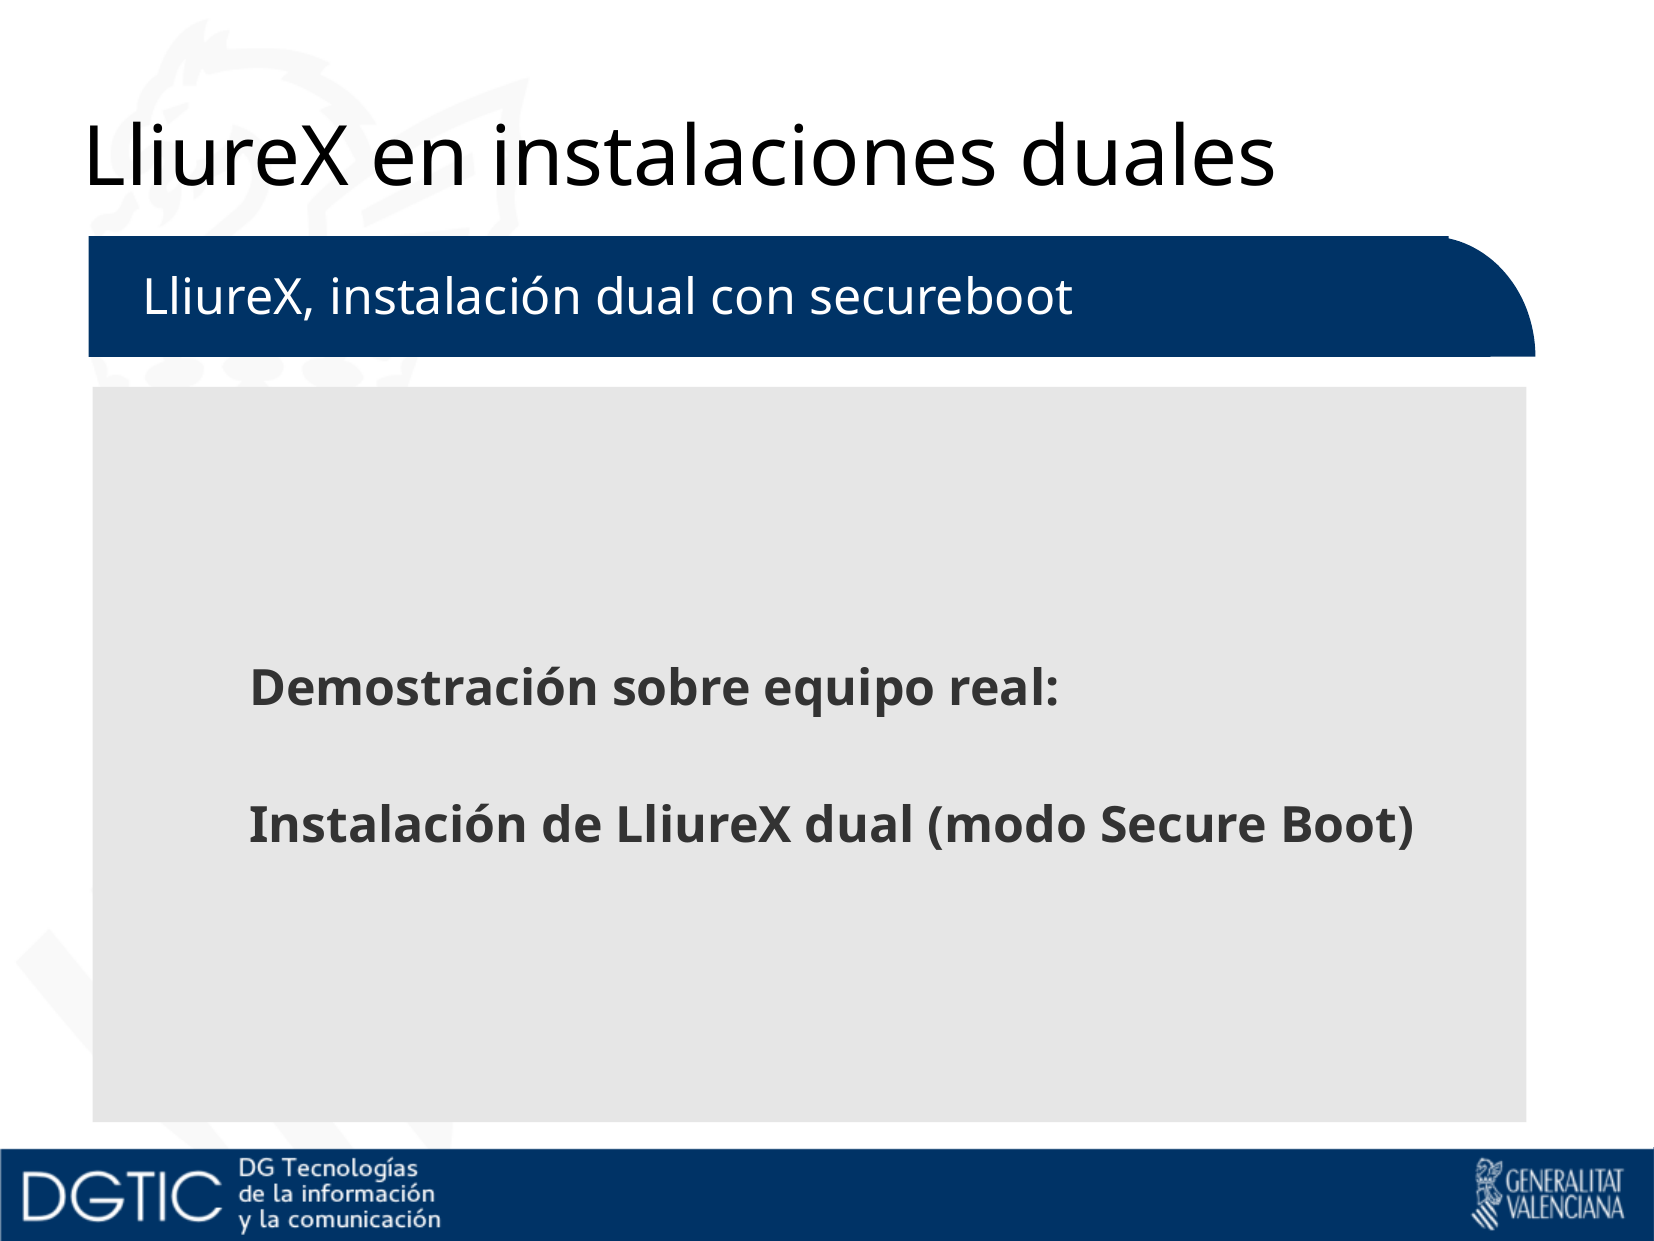

# LliureX en instalaciones duales
LliureX, instalación dual con secureboot
Demostración sobre equipo real:
Instalación de LliureX dual (modo Secure Boot)